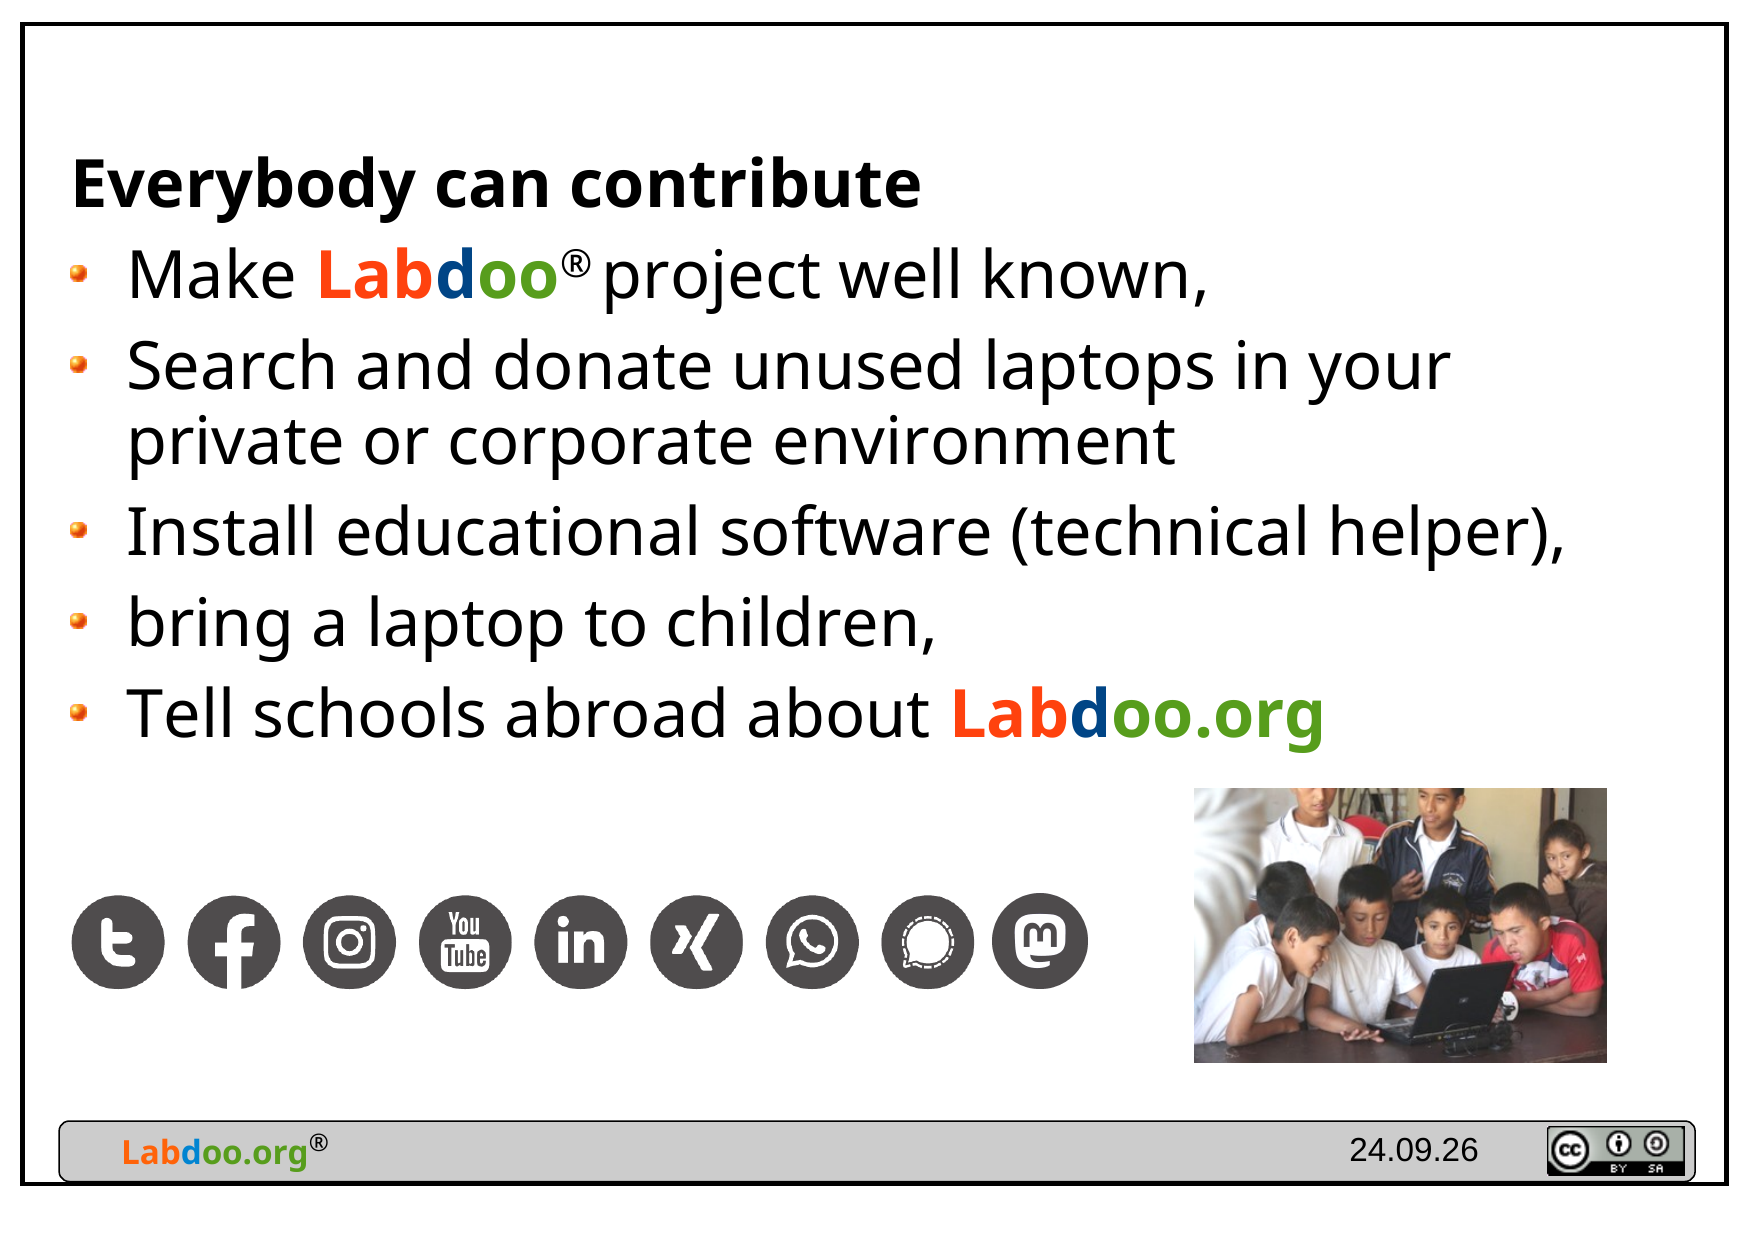

# Everybody can contribute
Make Labdoo® project well known,
Search and donate unused laptops in your private or corporate environment
Install educational software (technical helper),
bring a laptop to children,
Tell schools abroad about Labdoo.org
Labdoo.org®